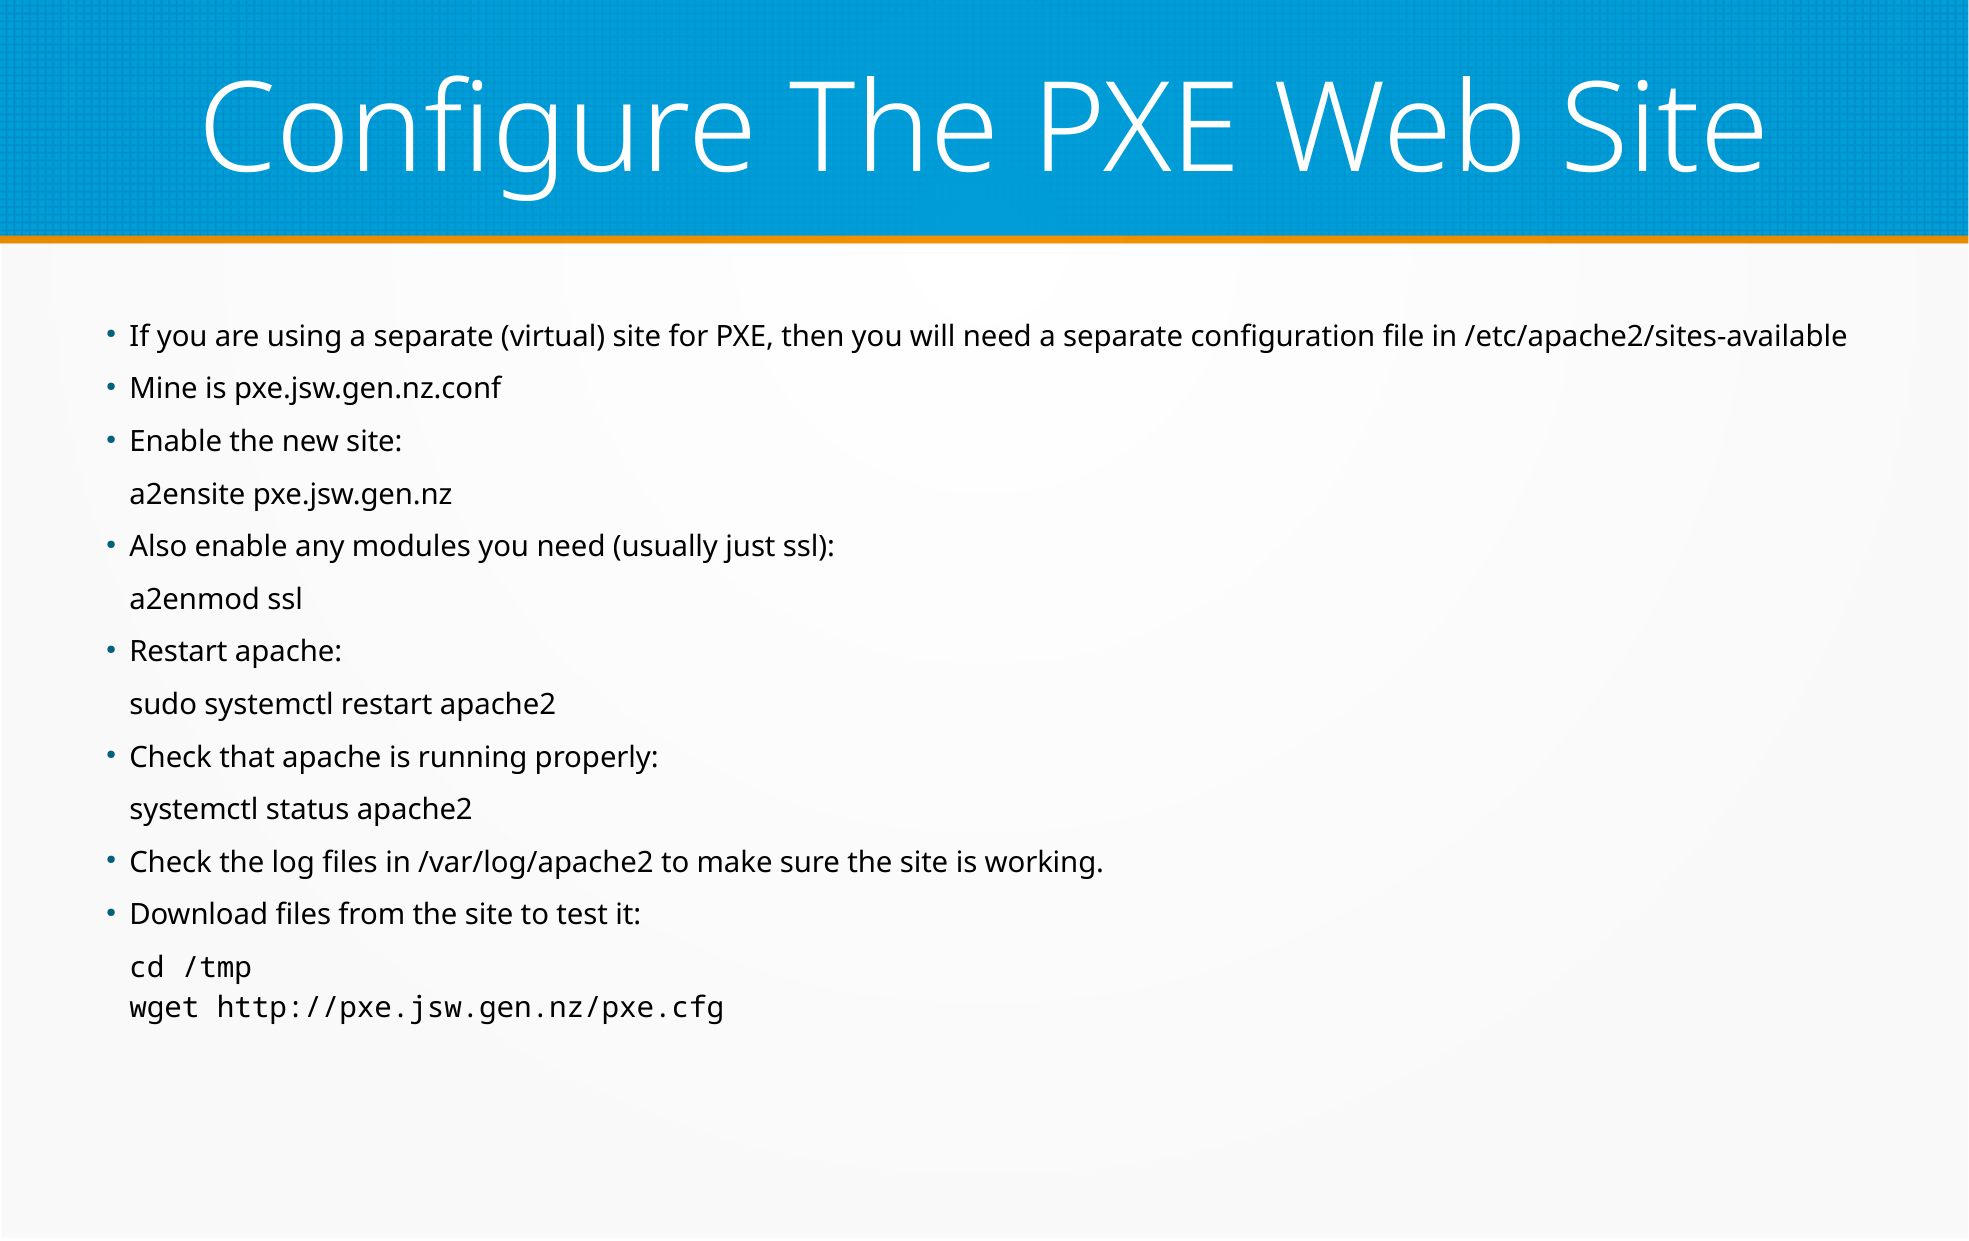

# Configure The PXE Web Site
If you are using a separate (virtual) site for PXE, then you will need a separate configuration file in /etc/apache2/sites-available
Mine is pxe.jsw.gen.nz.conf
Enable the new site:
a2ensite pxe.jsw.gen.nz
Also enable any modules you need (usually just ssl):
a2enmod ssl
Restart apache:
sudo systemctl restart apache2
Check that apache is running properly:
systemctl status apache2
Check the log files in /var/log/apache2 to make sure the site is working.
Download files from the site to test it:
cd /tmp
wget http://pxe.jsw.gen.nz/pxe.cfg